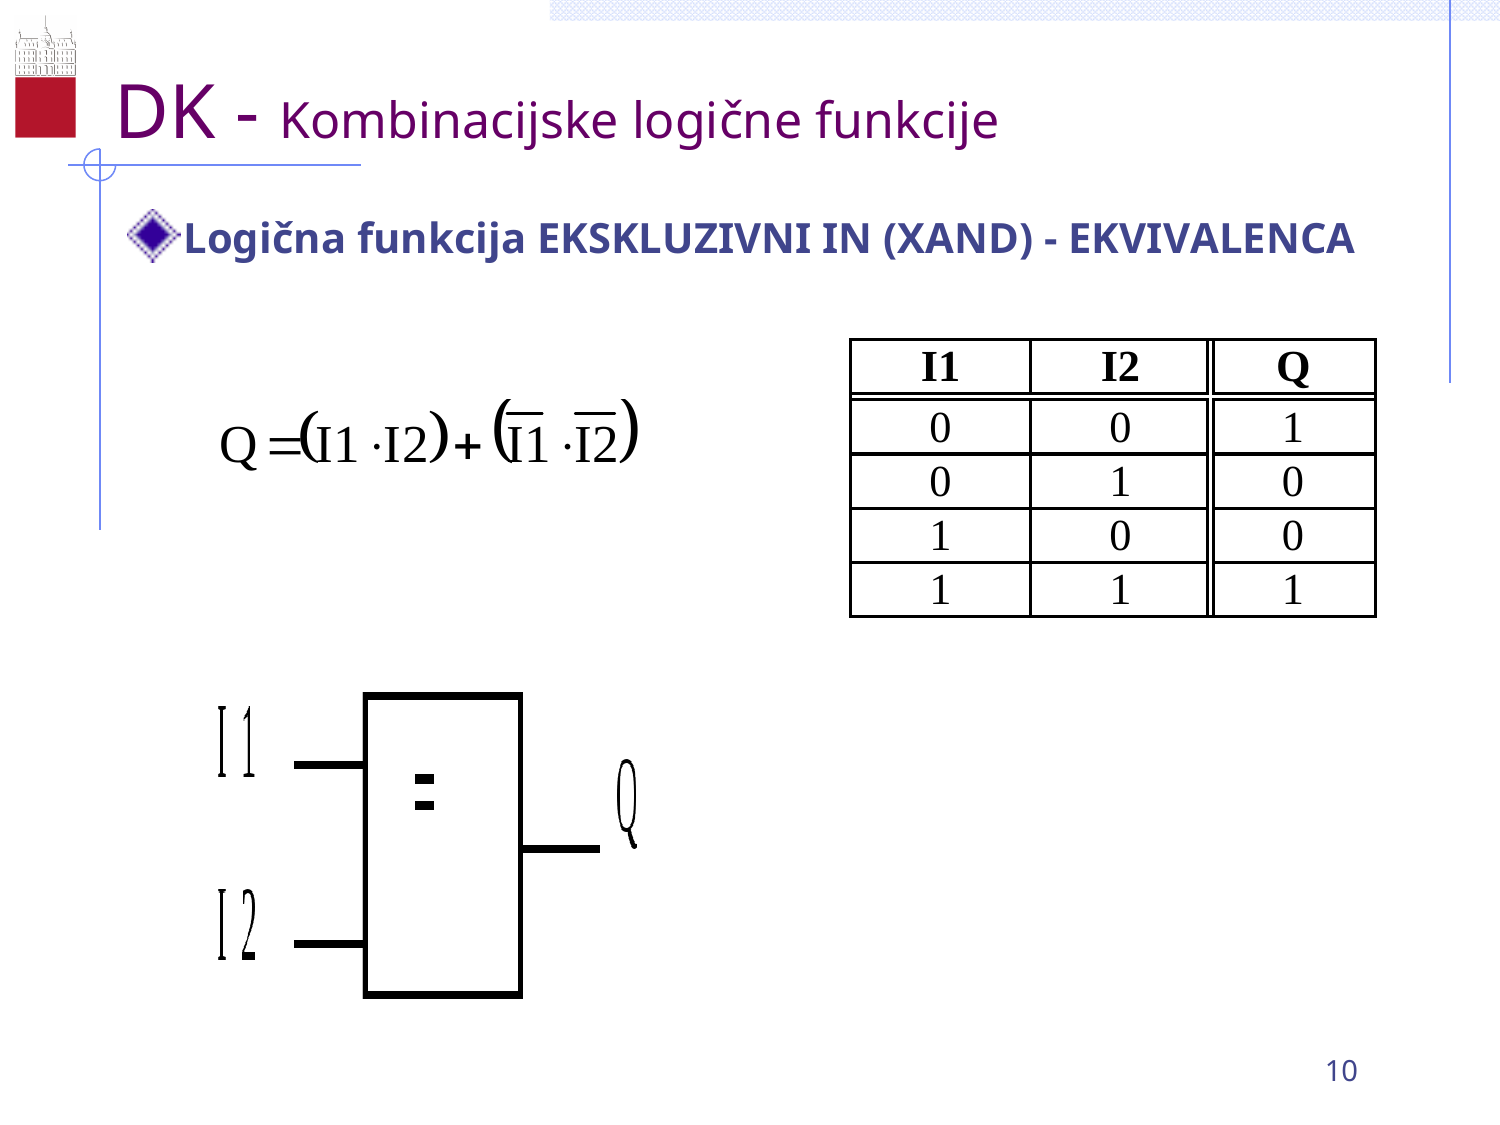

DK - Kombinacijske logične funkcije
# Logična funkcija EKSKLUZIVNI IN (XAND) - EKVIVALENCA